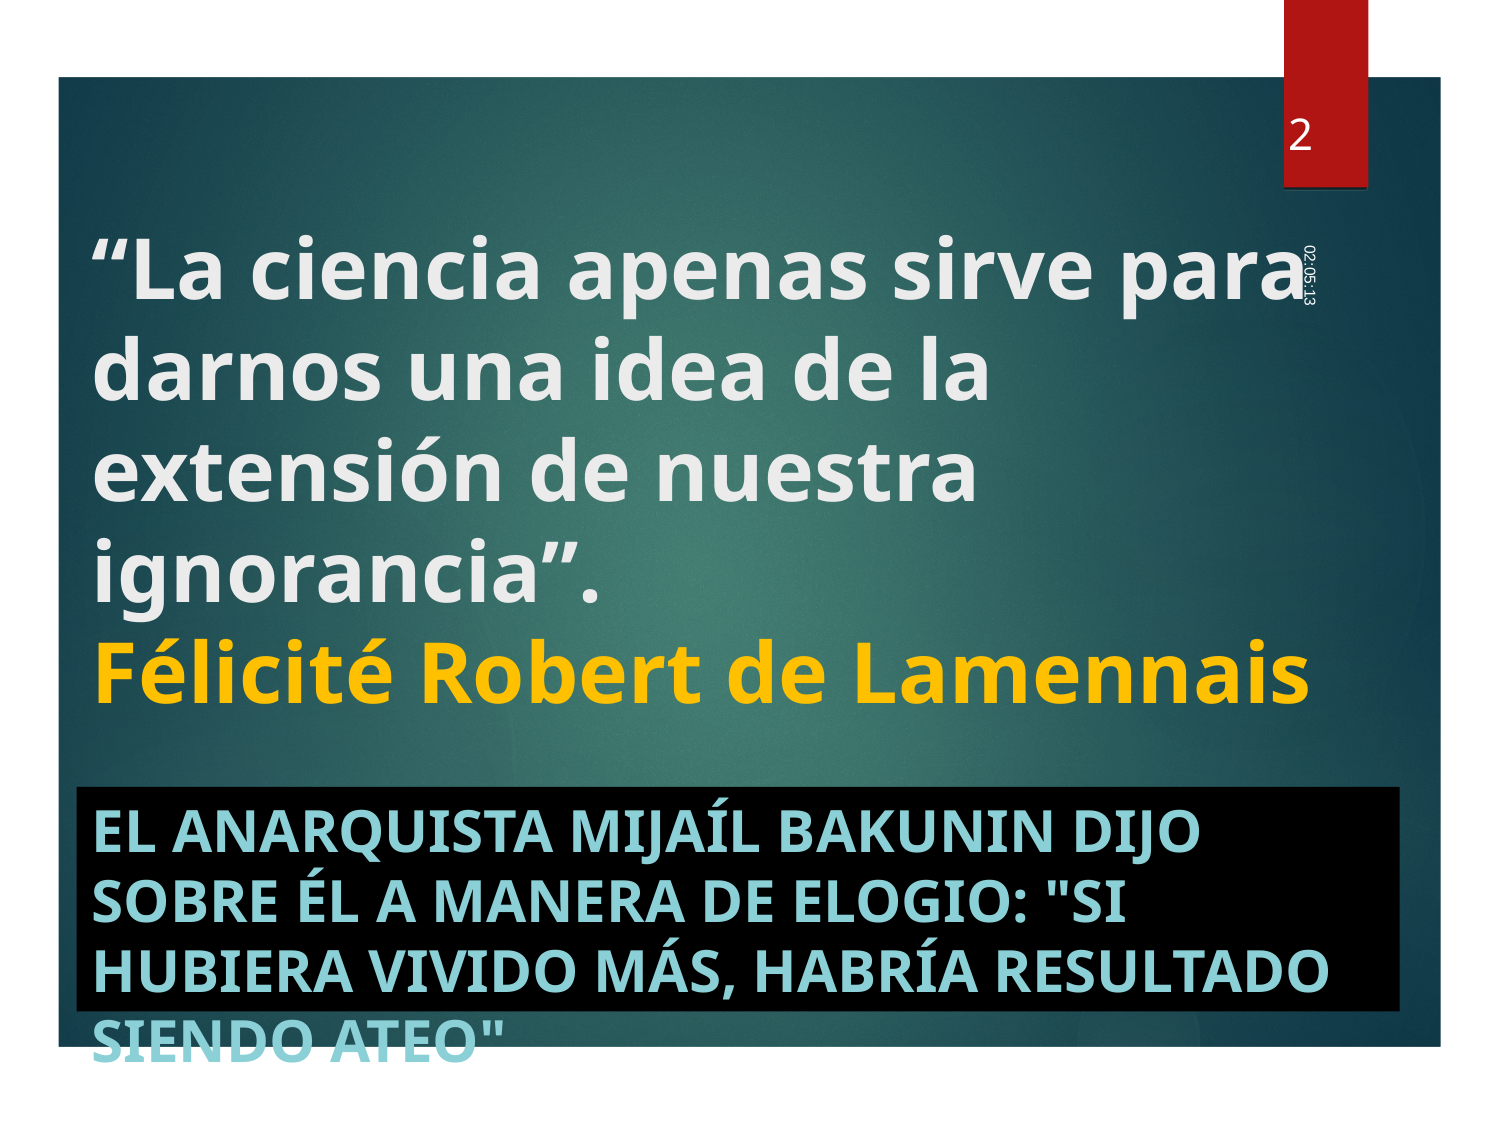

# “La ciencia apenas sirve para darnos una idea de la extensión de nuestra ignorancia”. Félicité Robert de Lamennais
02:48:03
el anarquista Mijaíl Bakunin dijo sobre él a manera de elogio: "Si hubiera vivido más, habría resultado siendo ateo"